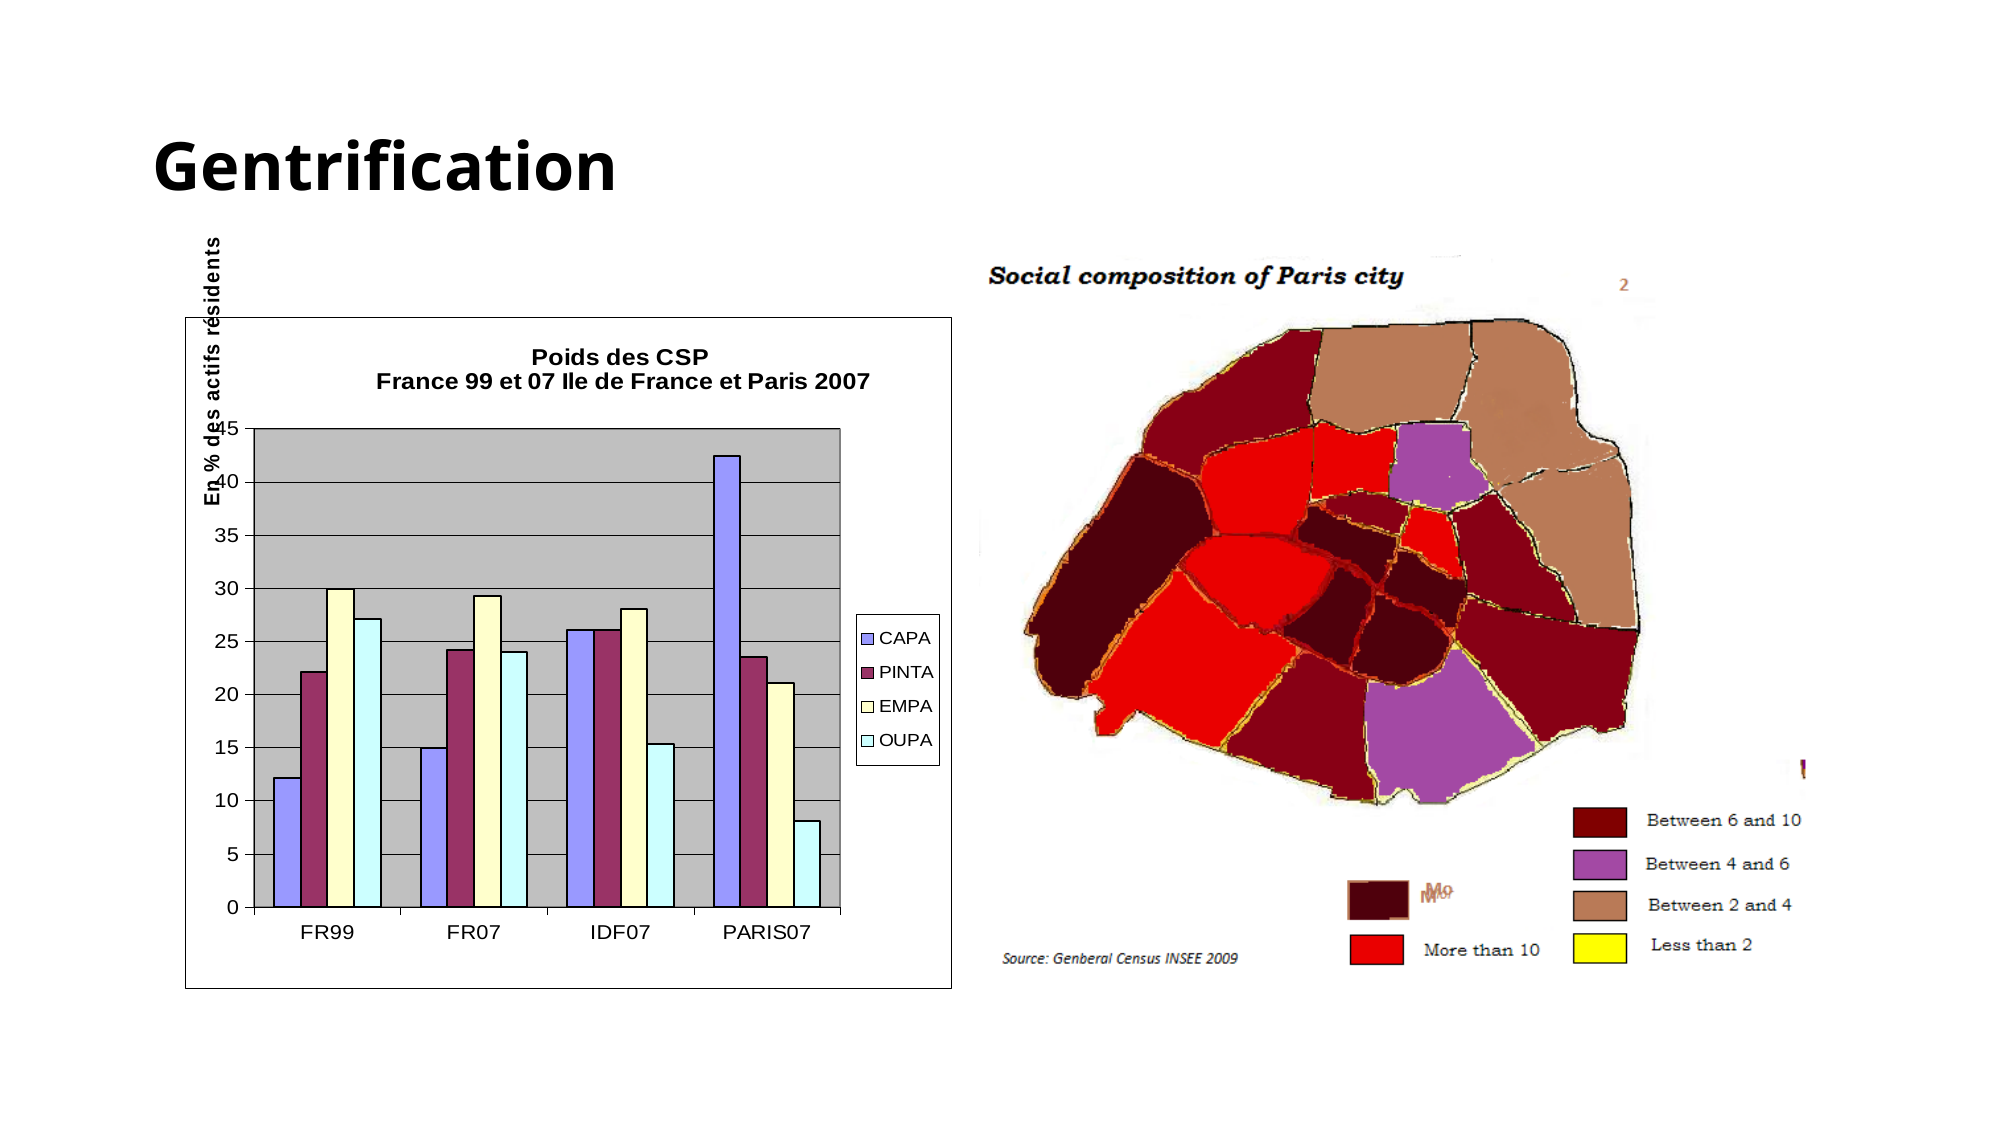

# Gentrification
### Chart: Poids des CSP
France 99 et 07 Ile de France et Paris 2007
| Category | CAPA | PINTA | EMPA | OUPA |
|---|---|---|---|---|
| FR99 | 12.1 | 22.1 | 29.9 | 27.1 |
| FR07 | 15.0 | 24.2 | 29.25 | 24.0 |
| IDF07 | 26.1 | 26.1 | 28.0 | 15.3 |
| PARIS07 | 42.4 | 23.5 | 21.1 | 8.1 |